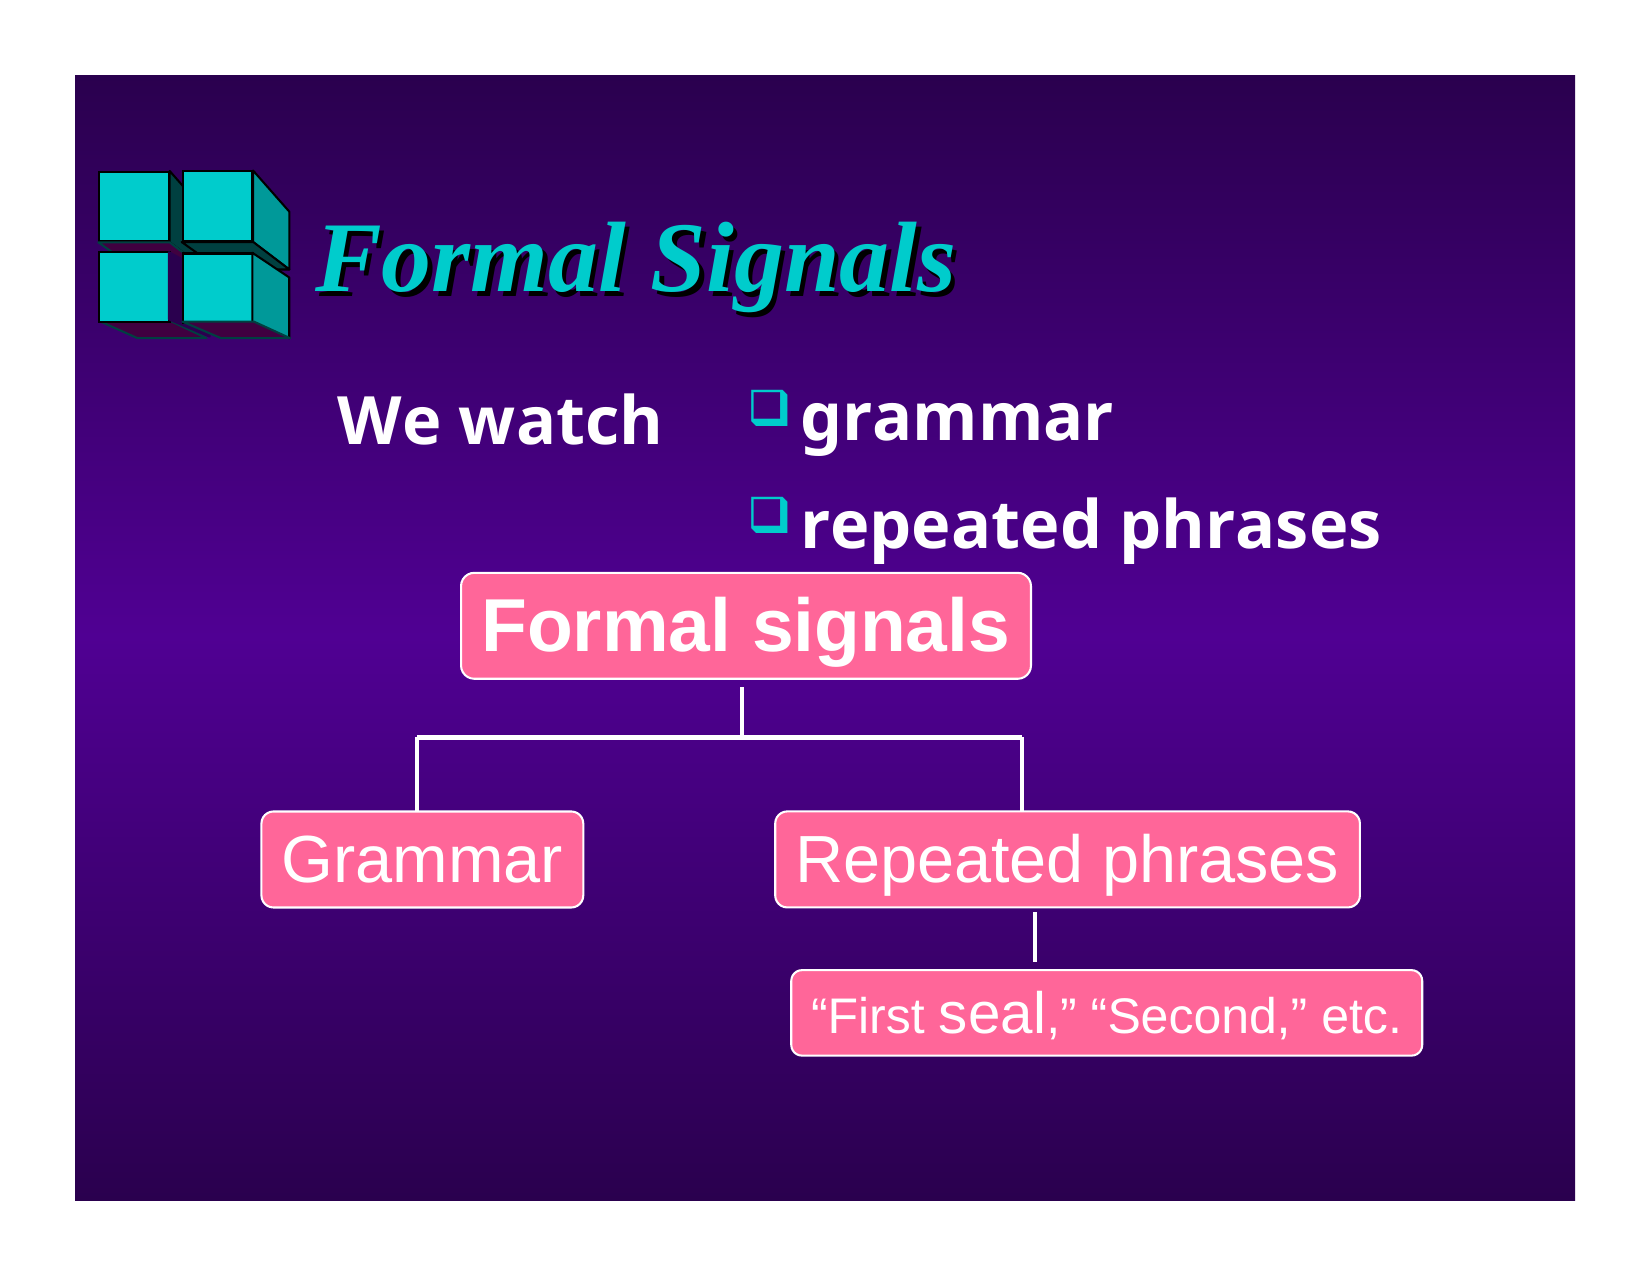

# Formal Signals
grammar
repeated phrases
We watch
Formal signals
Repeated phrases
Grammar
“First seal,” “Second,” etc.